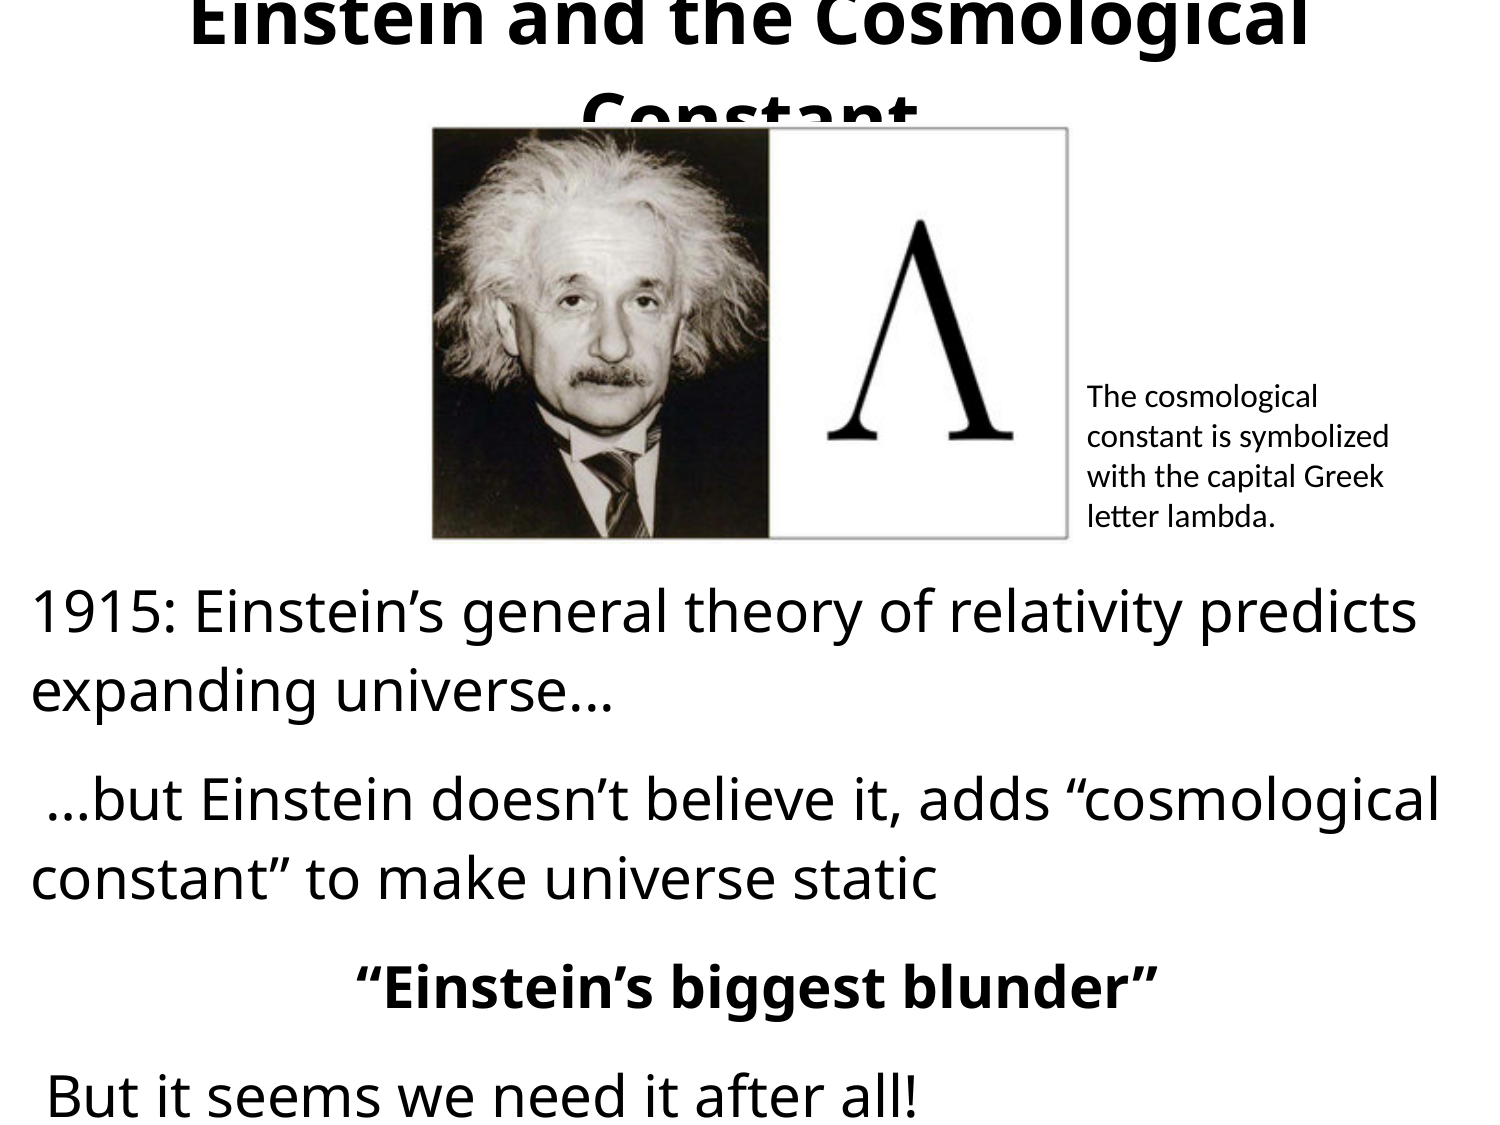

# Einstein and the Cosmological Constant
The cosmological constant is symbolized with the capital Greek letter lambda.
1915: Einstein’s general theory of relativity predicts expanding universe...
 …but Einstein doesn’t believe it, adds “cosmological constant” to make universe static
 “Einstein’s biggest blunder”
 But it seems we need it after all!